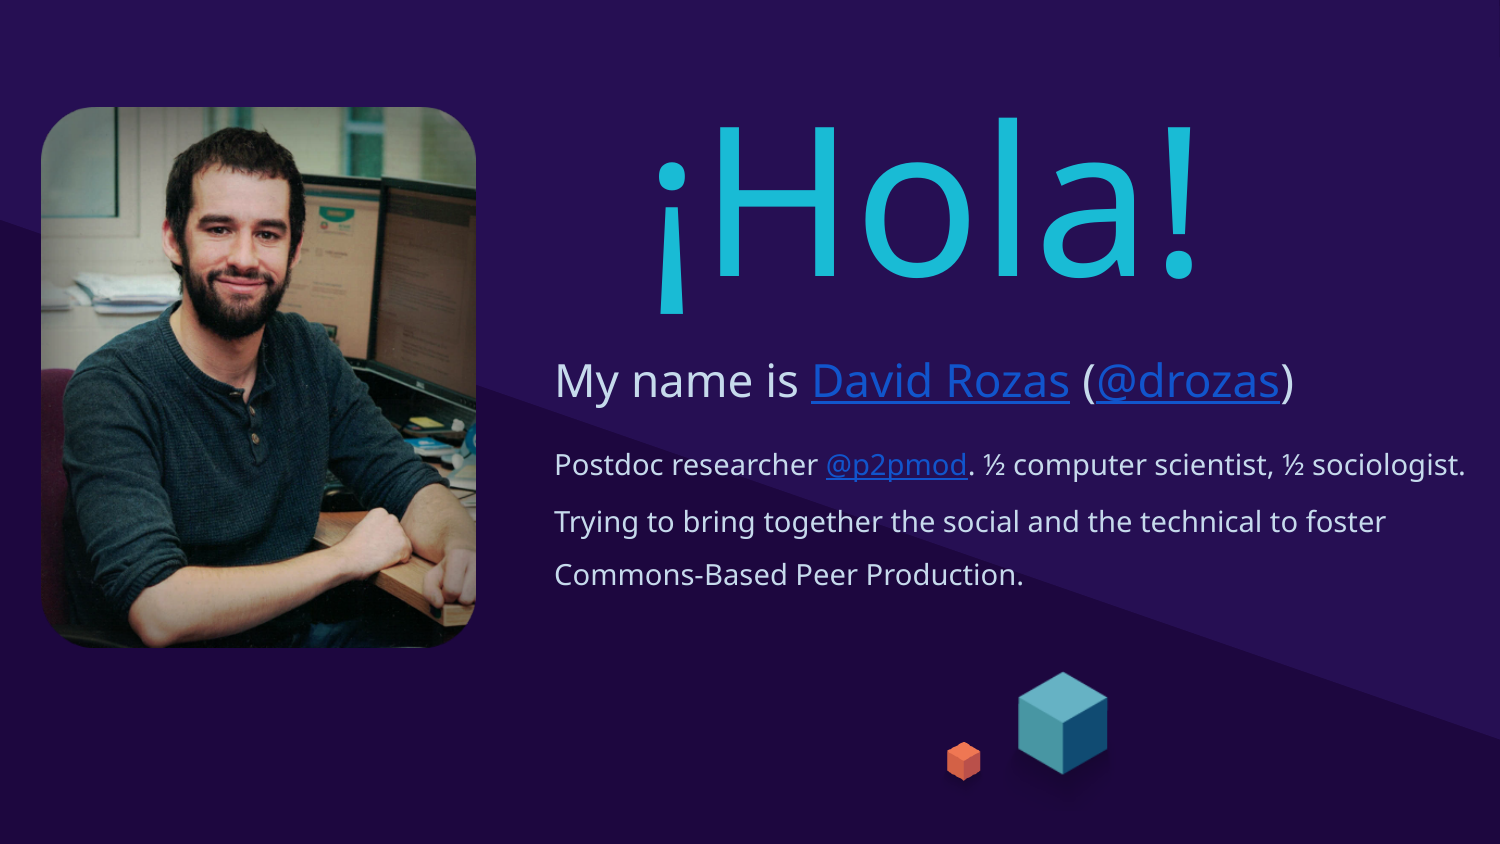

# ¡Hola!
My name is David Rozas (@drozas)
Postdoc researcher @p2pmod. ½ computer scientist, ½ sociologist. Trying to bring together the social and the technical to foster Commons-Based Peer Production.